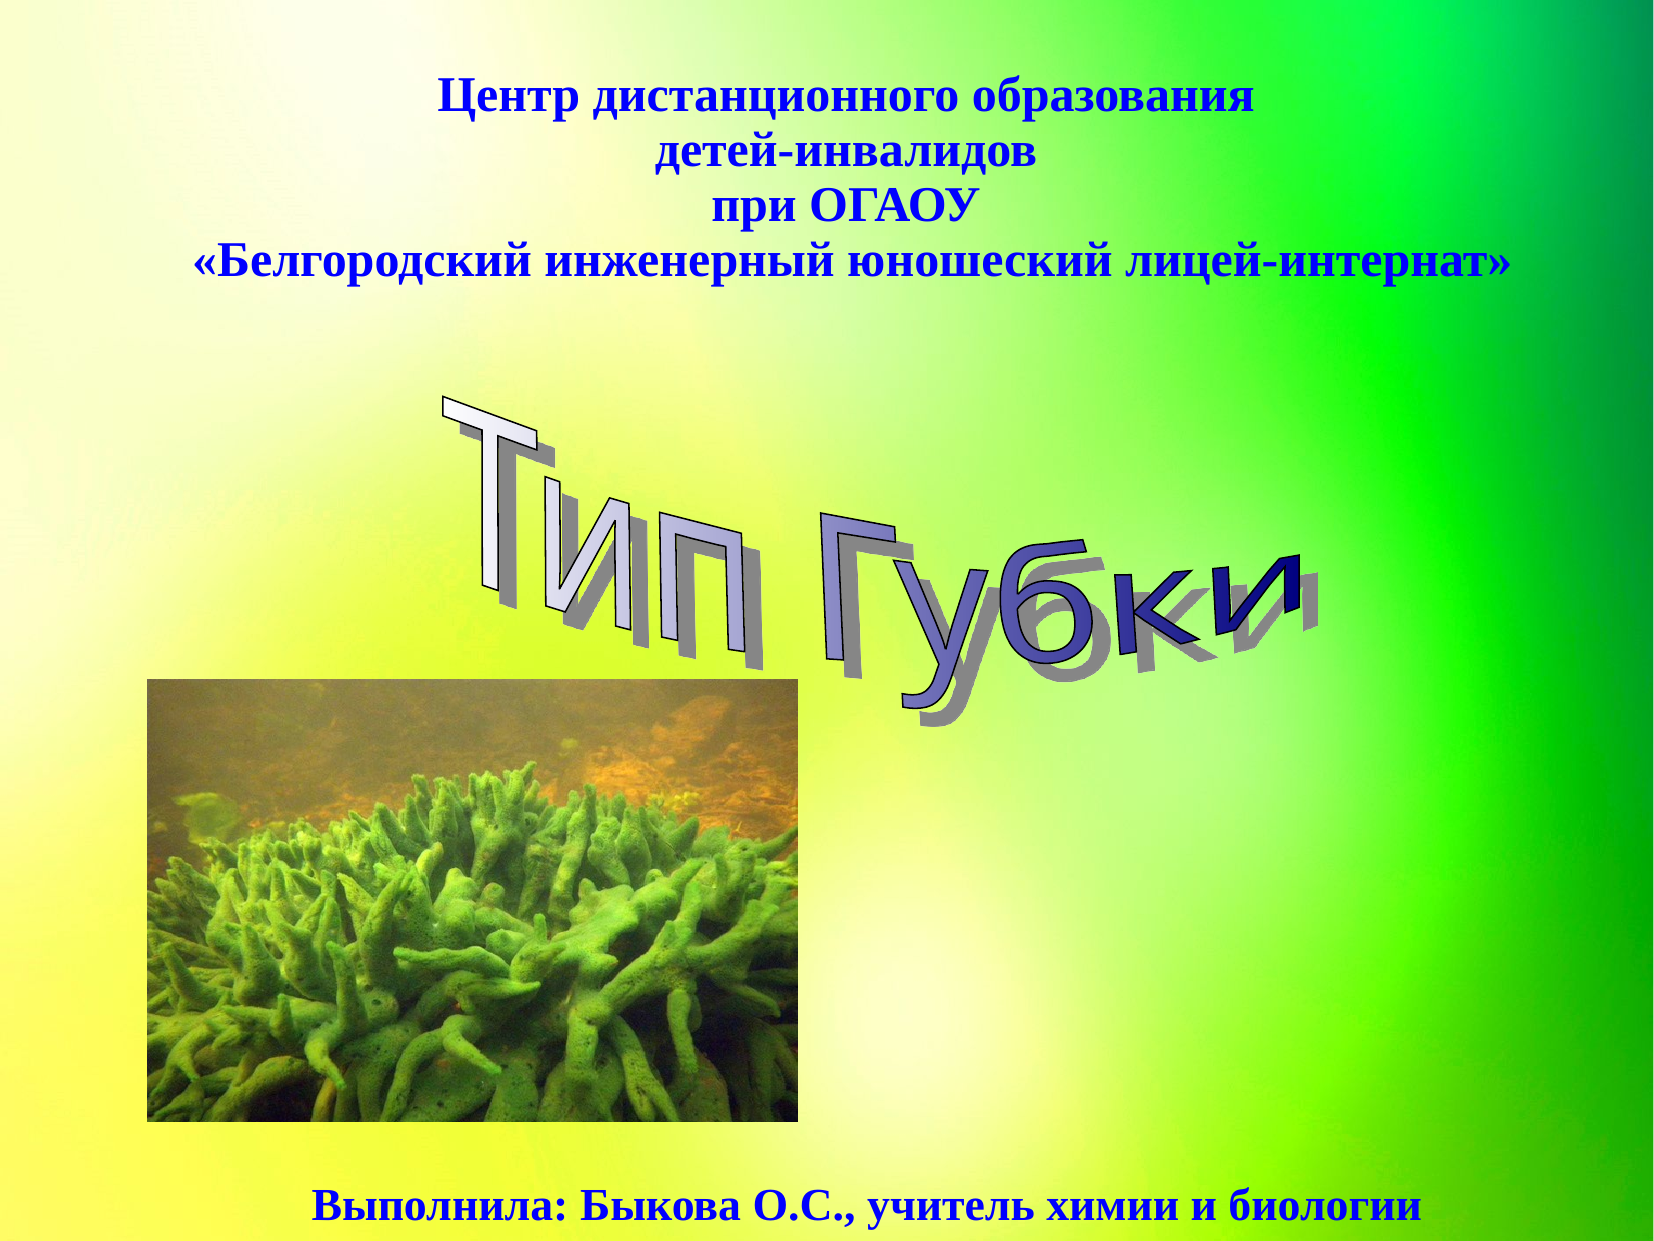

Центр дистанционного образования
детей-инвалидов
при ОГАОУ
«Белгородский инженерный юношеский лицей-интернат»
Тип Губки
Выполнила: Быкова О.С., учитель химии и биологии